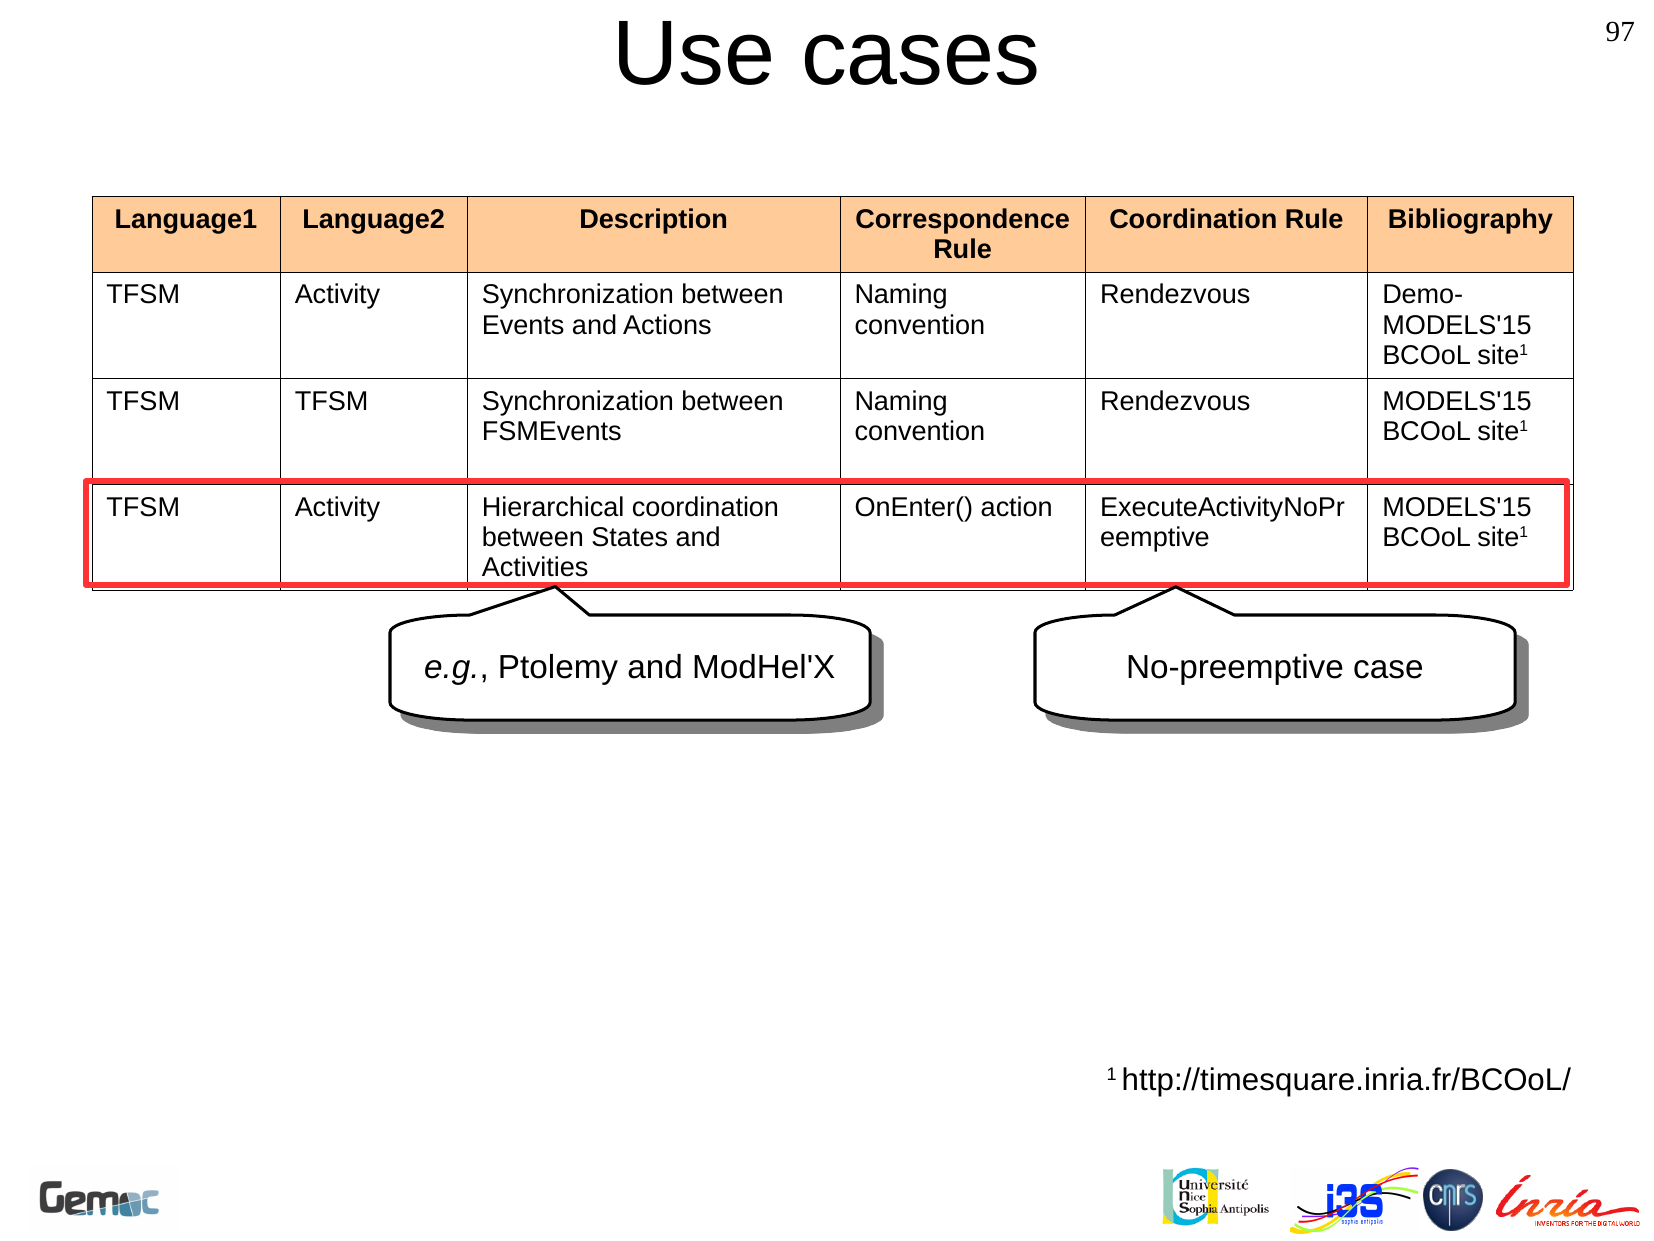

# Use cases
97
| Language1 | Language2 | Description | Correspondence Rule | Coordination Rule | Bibliography |
| --- | --- | --- | --- | --- | --- |
| TFSM | Activity | Synchronization between Events and Actions | Naming convention | Rendezvous | Demo-MODELS'15 BCOoL site1 |
| TFSM | TFSM | Synchronization between FSMEvents | Naming convention | Rendezvous | MODELS'15 BCOoL site1 |
| TFSM | Activity | Hierarchical coordination between States and Activities | OnEnter() action | ExecuteActivityNoPreemptive | MODELS'15 BCOoL site1 |
e.g., Ptolemy and ModHel'X
No-preemptive case
1 http://timesquare.inria.fr/BCOoL/